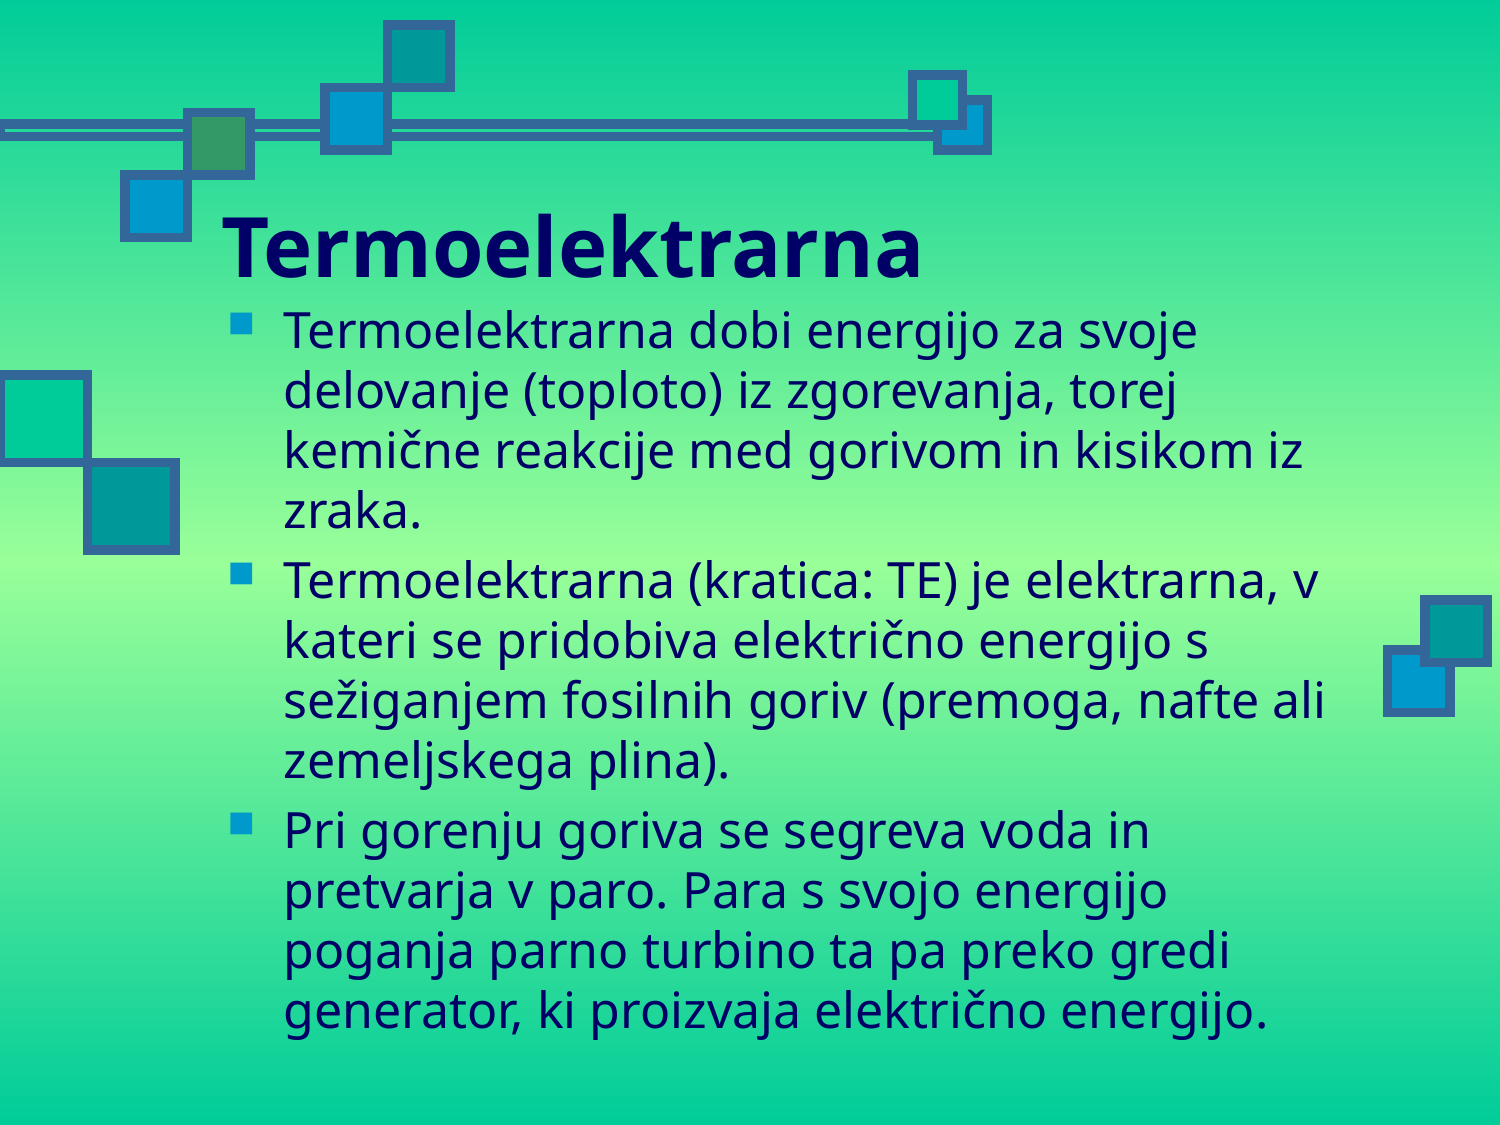

# Termoelektrarna
Termoelektrarna dobi energijo za svoje delovanje (toploto) iz zgorevanja, torej kemične reakcije med gorivom in kisikom iz zraka.
Termoelektrarna (kratica: TE) je elektrarna, v kateri se pridobiva električno energijo s sežiganjem fosilnih goriv (premoga, nafte ali zemeljskega plina).
Pri gorenju goriva se segreva voda in pretvarja v paro. Para s svojo energijo poganja parno turbino ta pa preko gredi generator, ki proizvaja električno energijo.